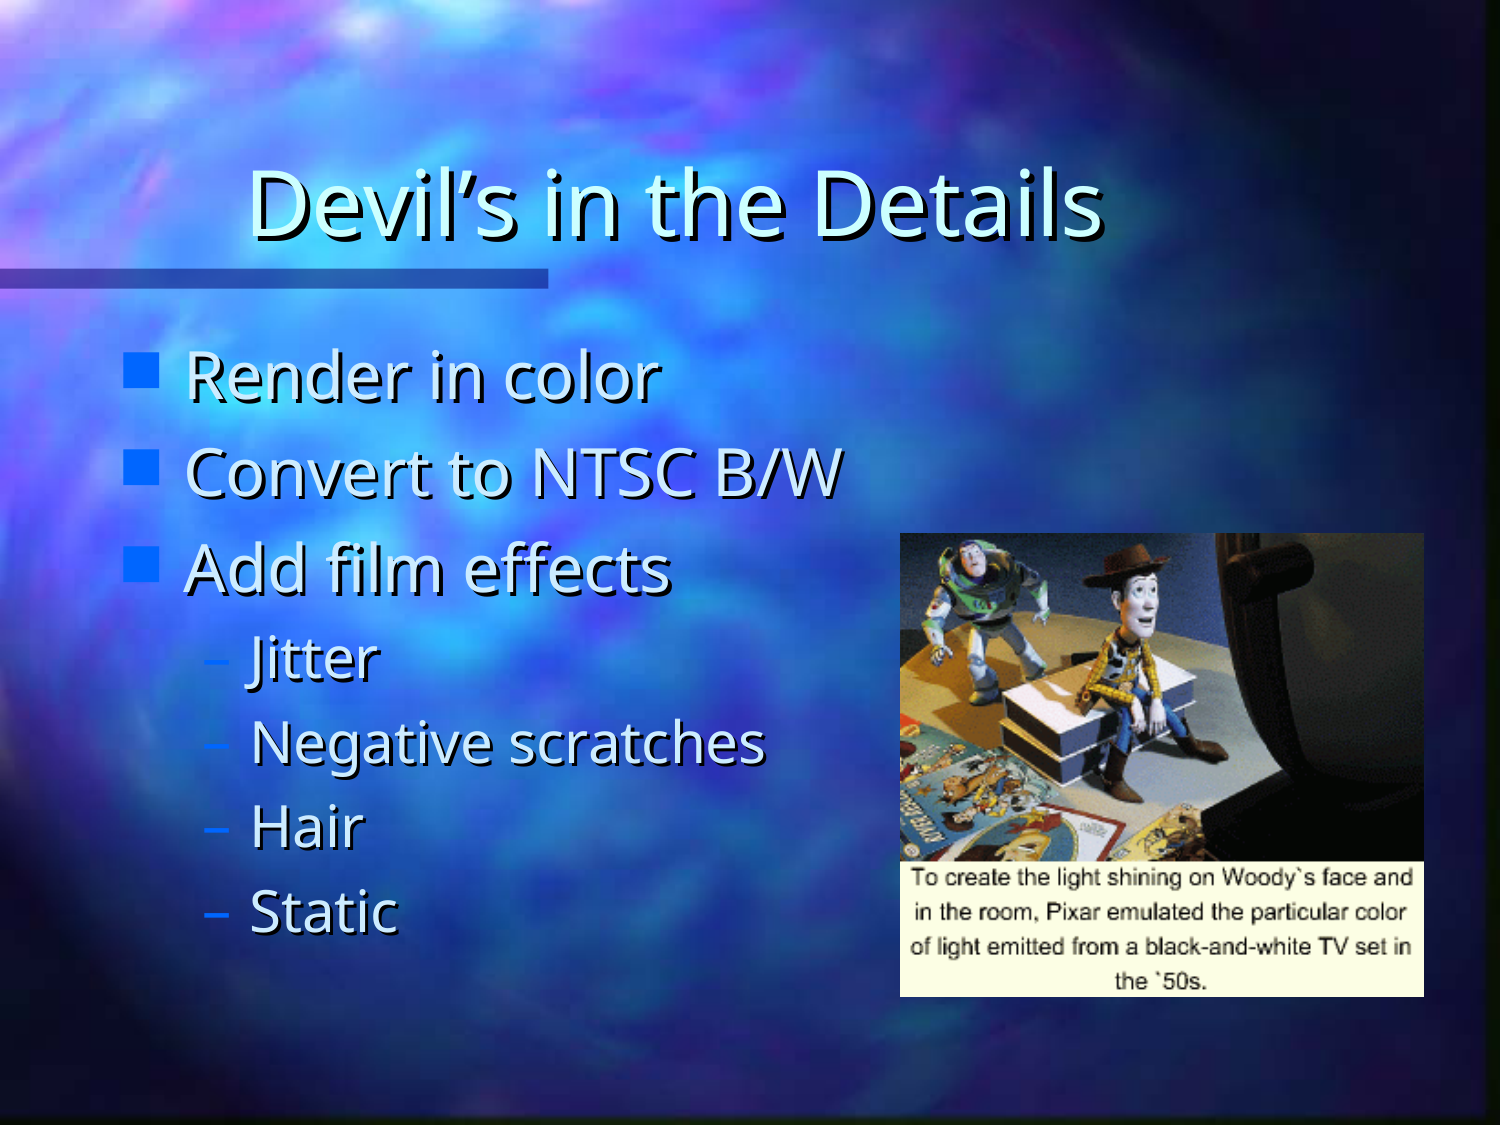

# Devil’s in the Details
Render in color
Convert to NTSC B/W
Add film effects
Jitter
Negative scratches
Hair
Static